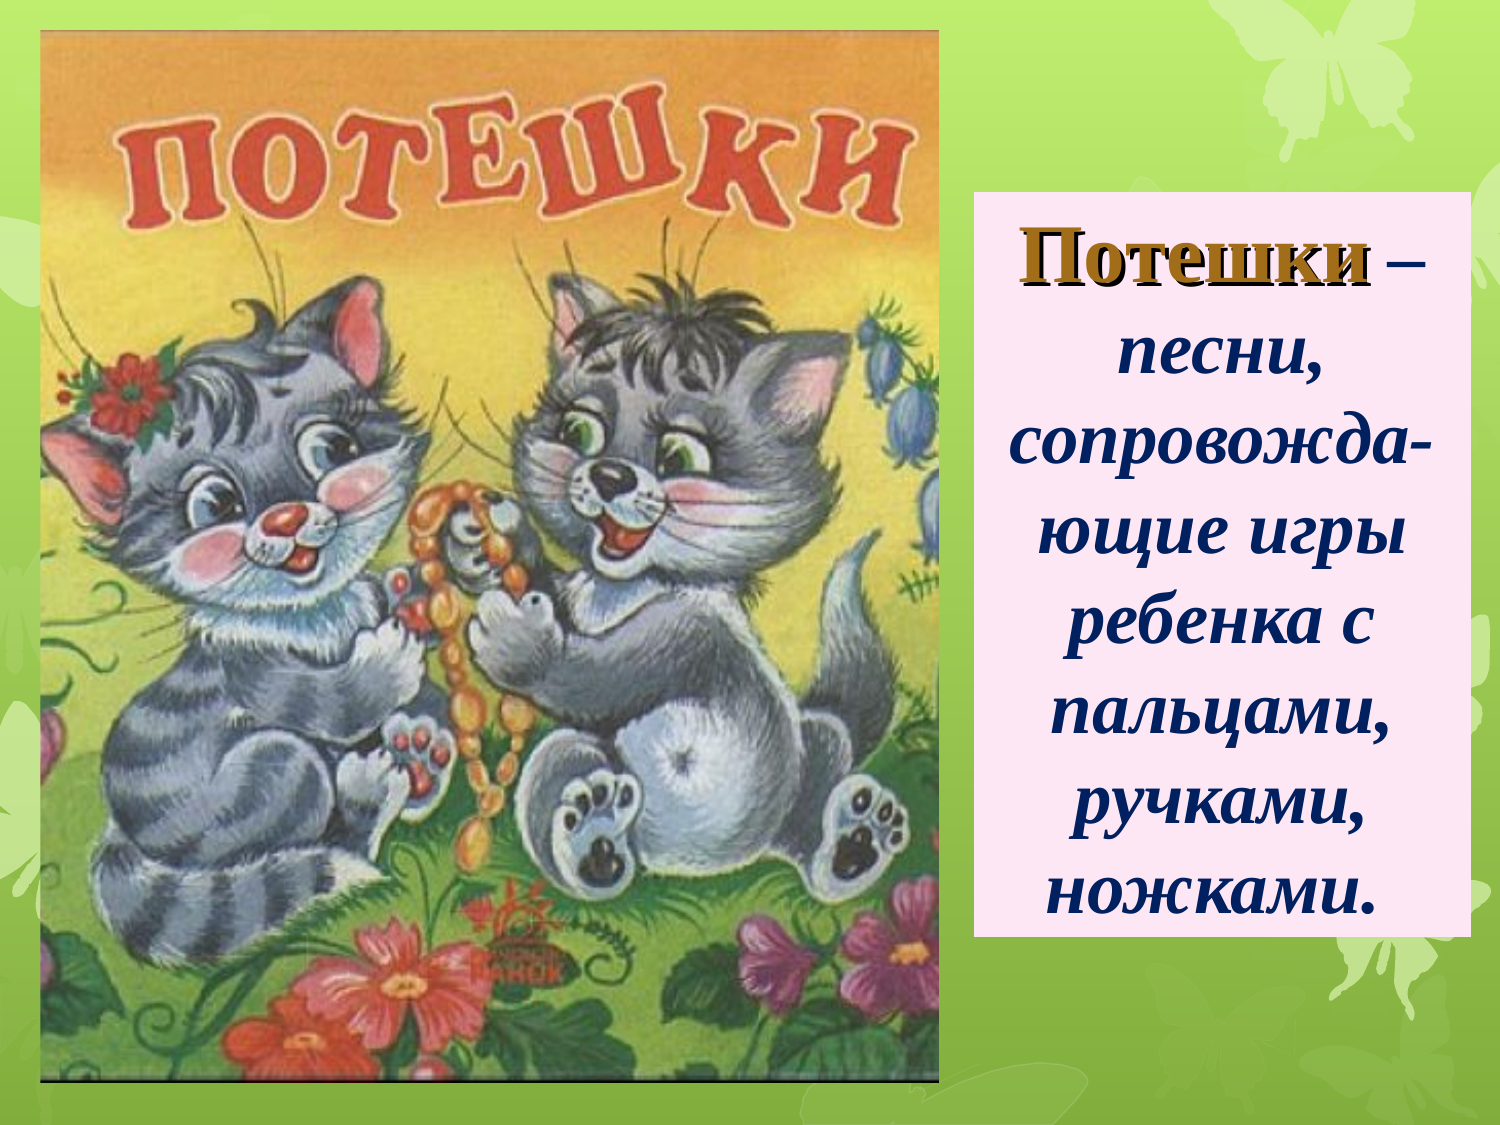

Потешки – песни, сопровожда-ющие игры ребенка с пальцами, ручками, ножками.